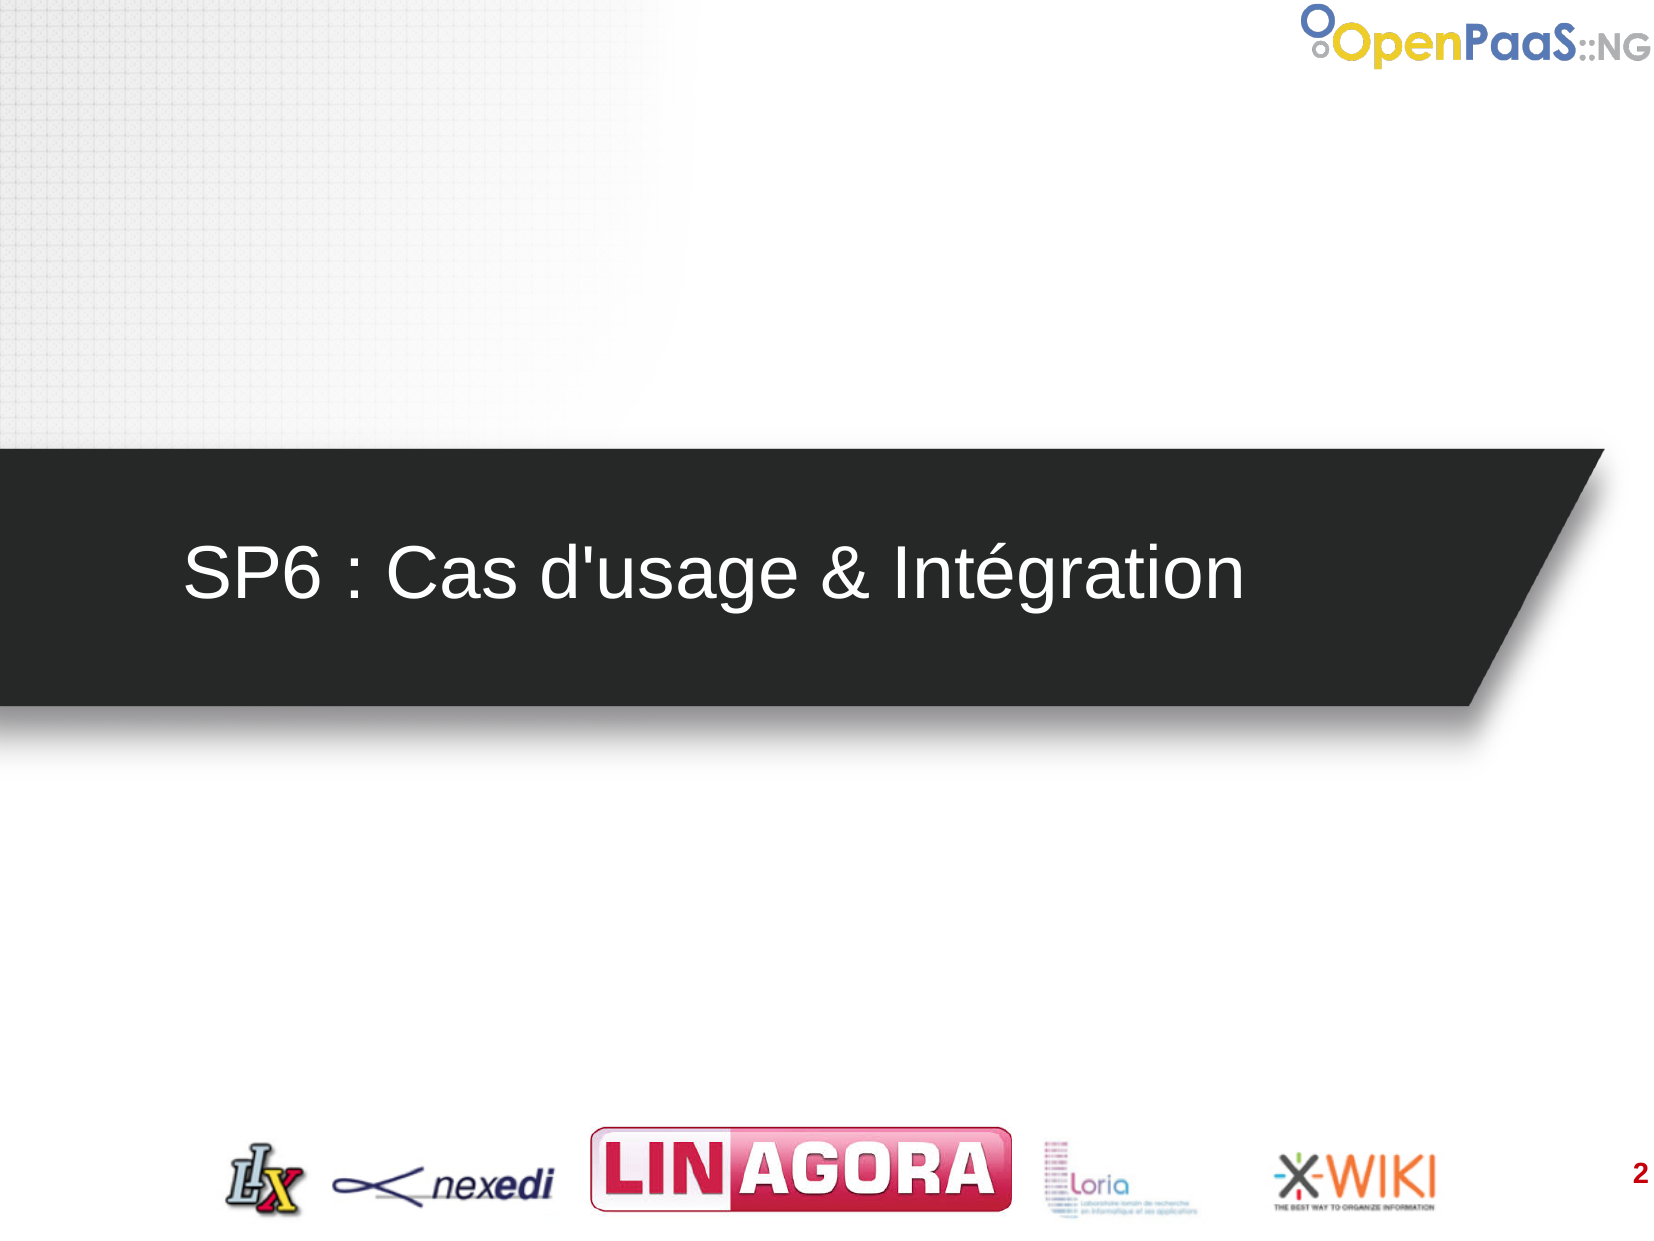

# SP6 : Cas d'usage & Intégration
2